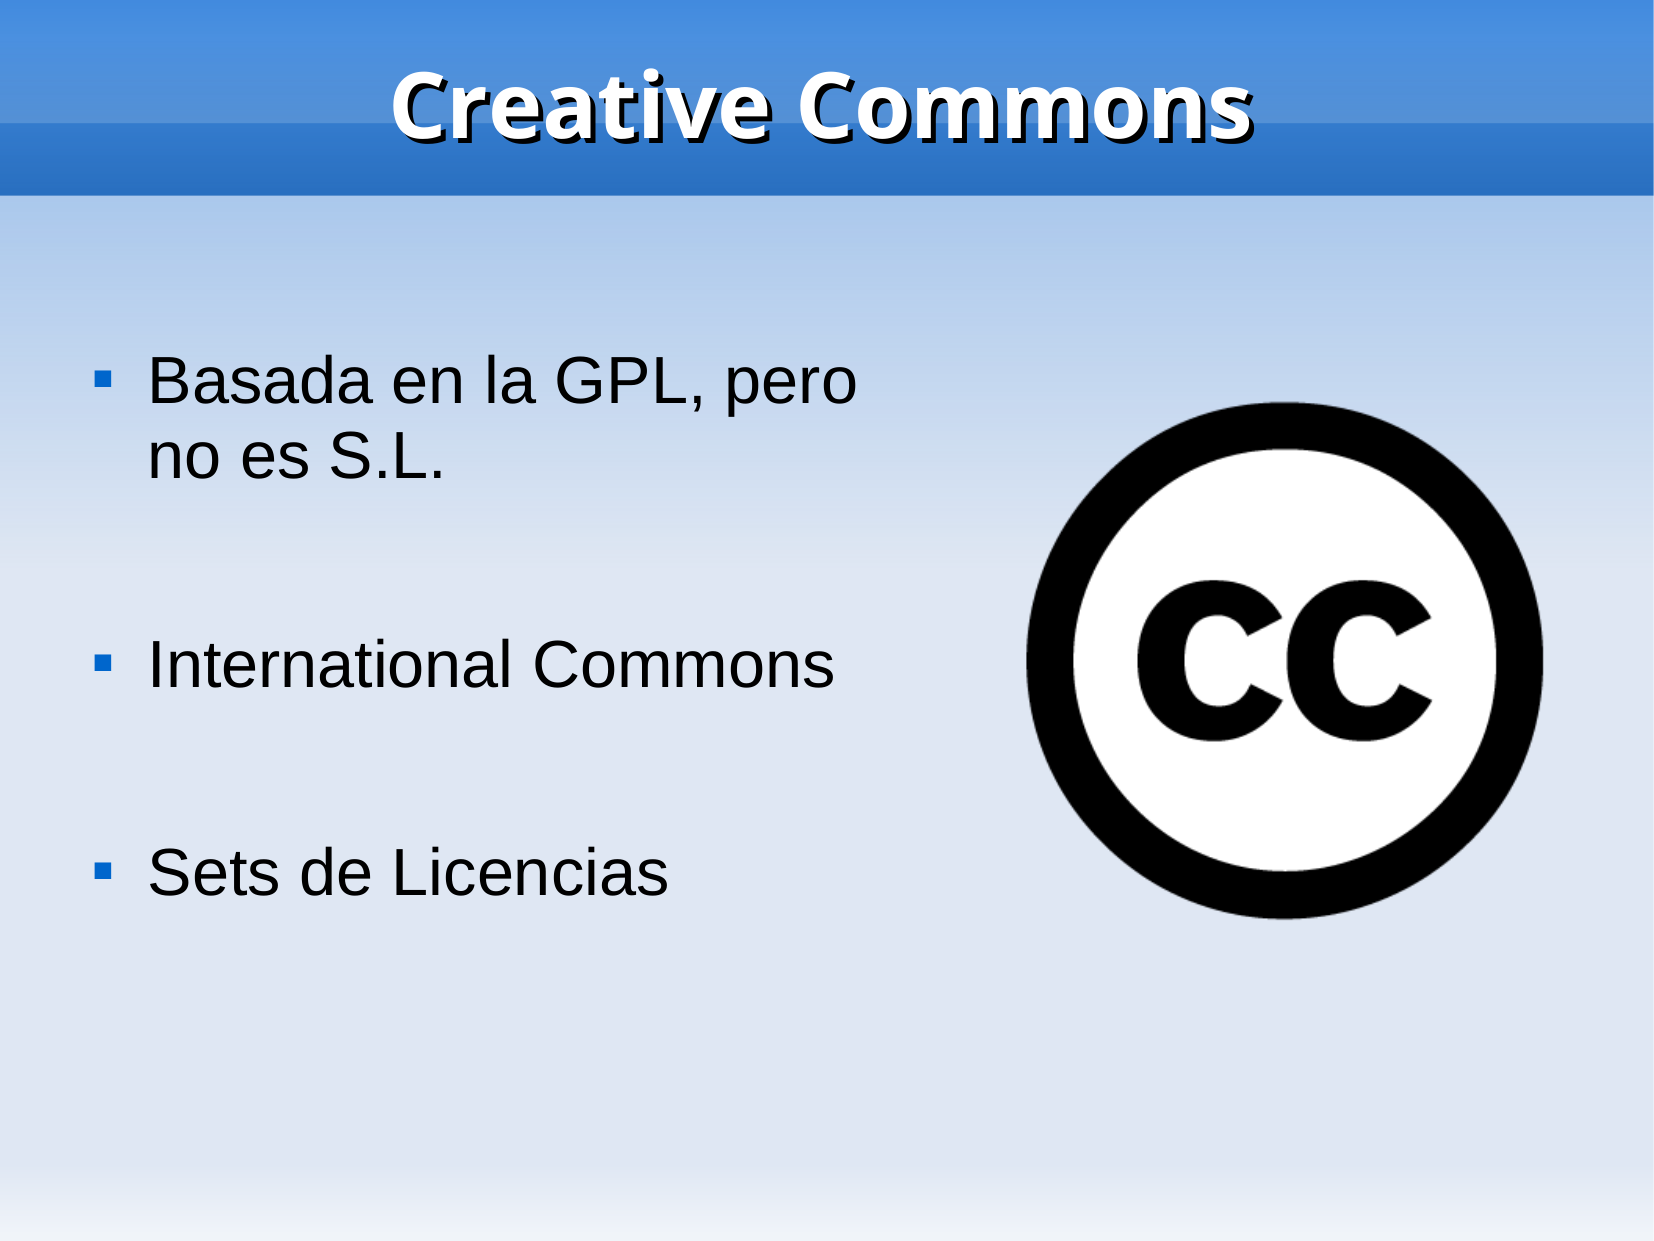

# Creative Commons
Basada en la GPL, pero no es S.L.
International Commons
Sets de Licencias